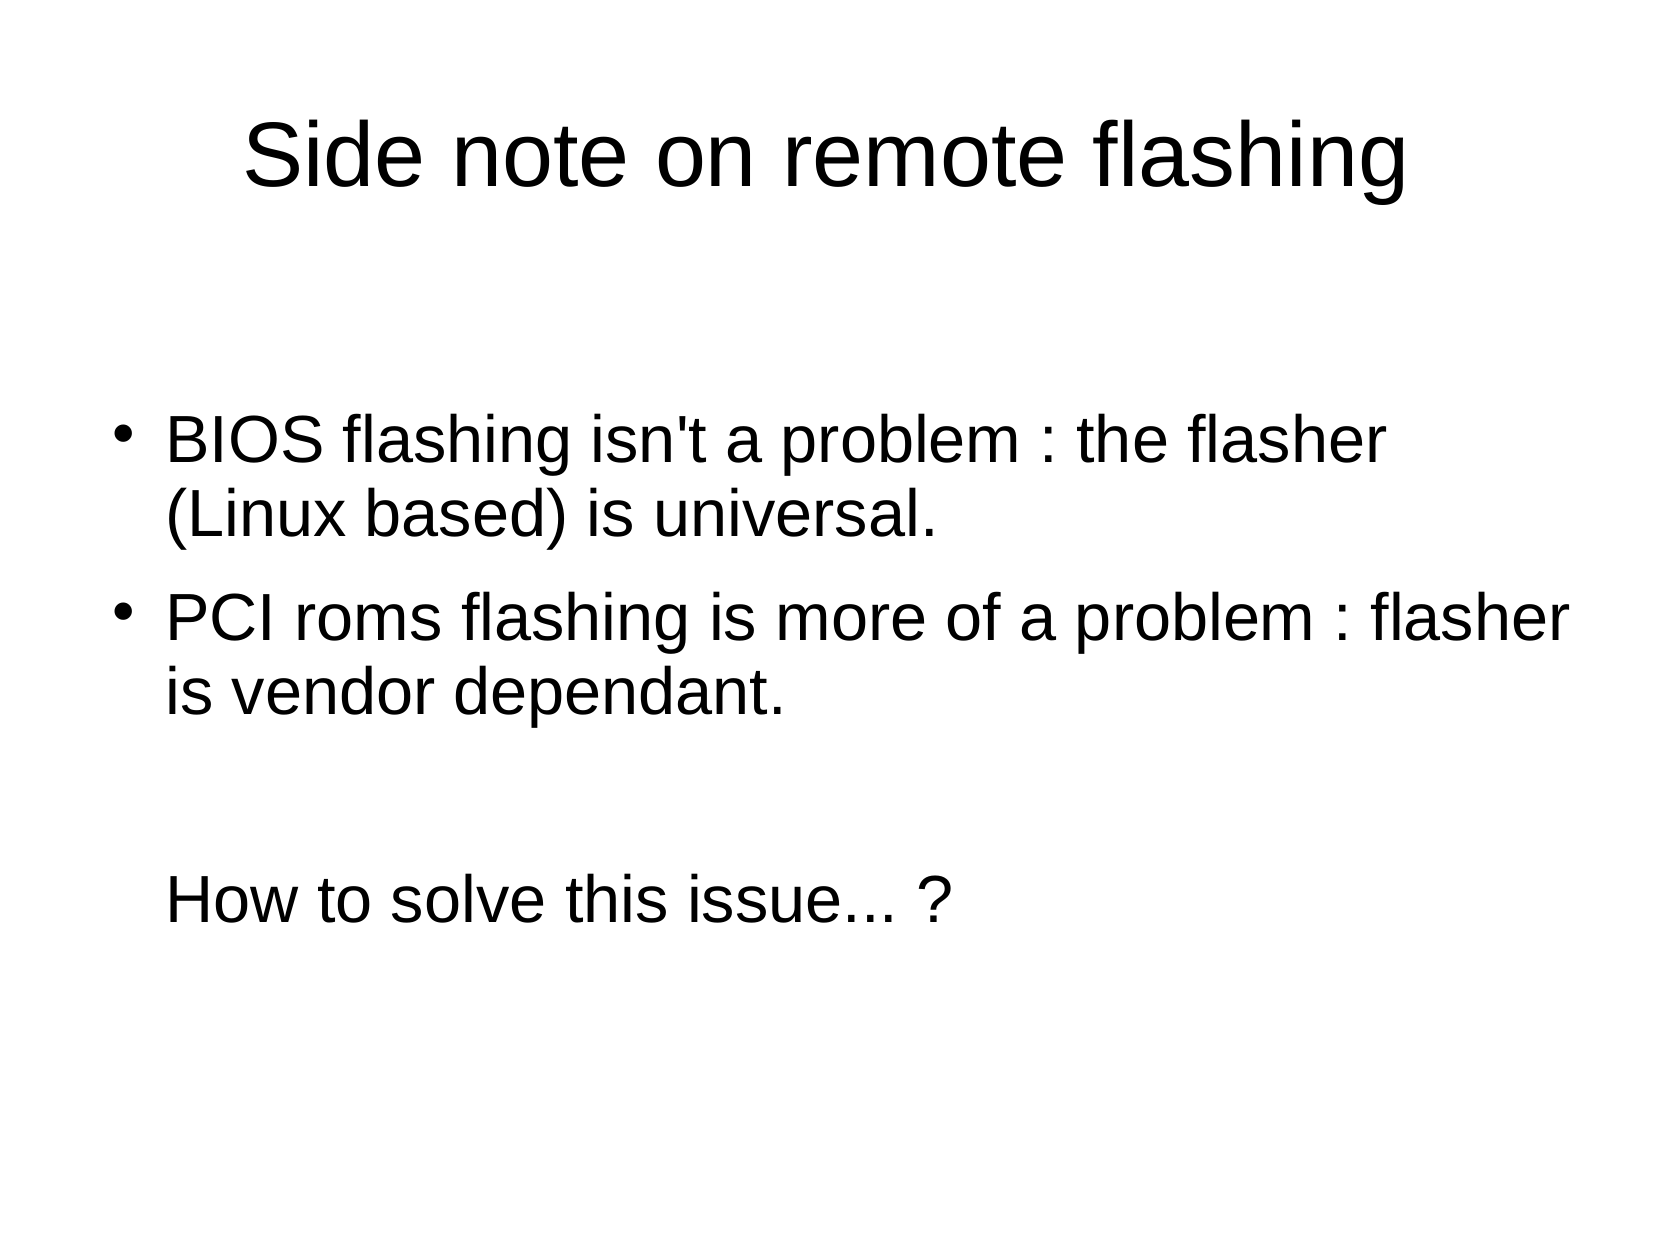

# Side note on remote flashing
BIOS flashing isn't a problem : the flasher (Linux based) is universal.
PCI roms flashing is more of a problem : flasher is vendor dependant.
How to solve this issue... ?